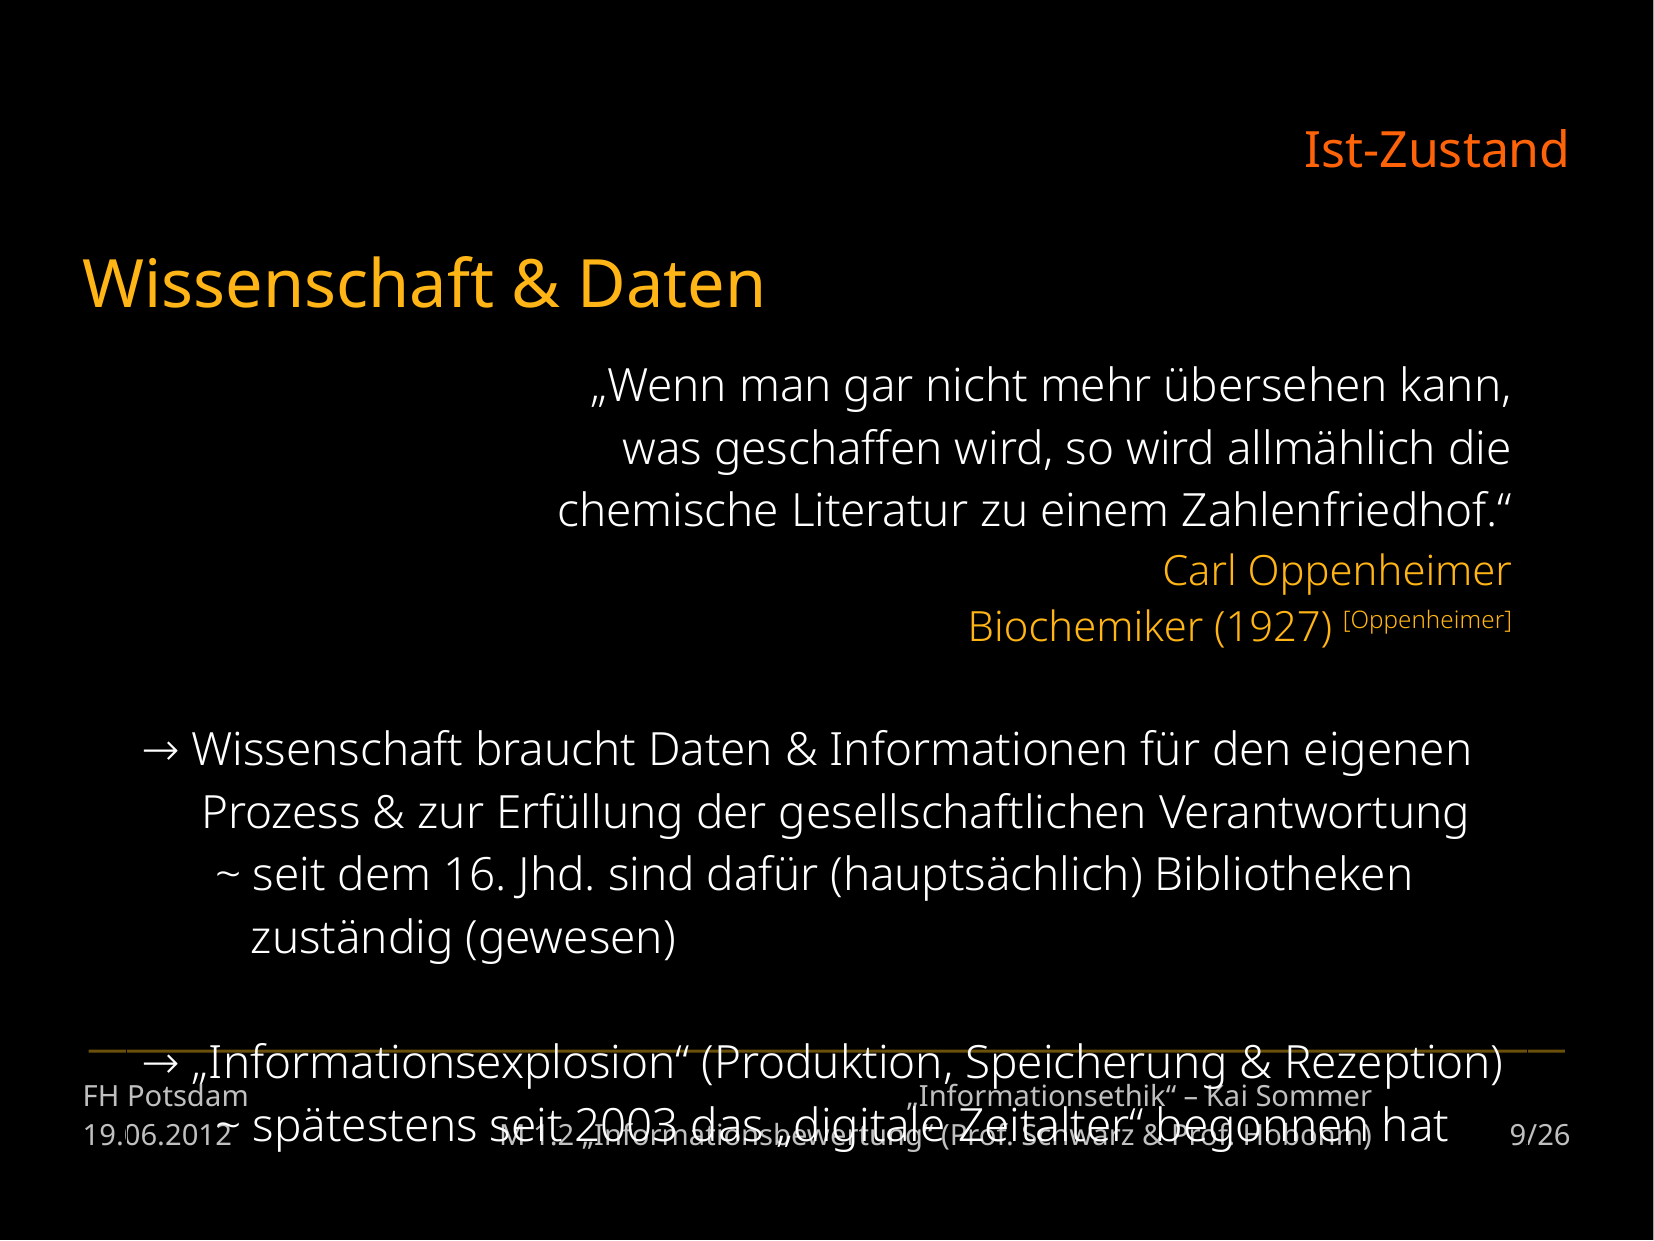

# Ist-Zustand
Wissenschaft & Daten
„Wenn man gar nicht mehr übersehen kann,
was geschaffen wird, so wird allmählich die
chemische Literatur zu einem Zahlenfriedhof.“
Carl Oppenheimer
Biochemiker (1927) [Oppenheimer]
→ Wissenschaft braucht Daten & Informationen für den eigenen
 Prozess & zur Erfüllung der gesellschaftlichen Verantwortung
	~ seit dem 16. Jhd. sind dafür (hauptsächlich) Bibliotheken
	 zuständig (gewesen)
→ „Informationsexplosion“ (Produktion, Speicherung & Rezeption)
	~ spätestens seit 2003 das „digitale Zeitalter“ begonnen hat
9